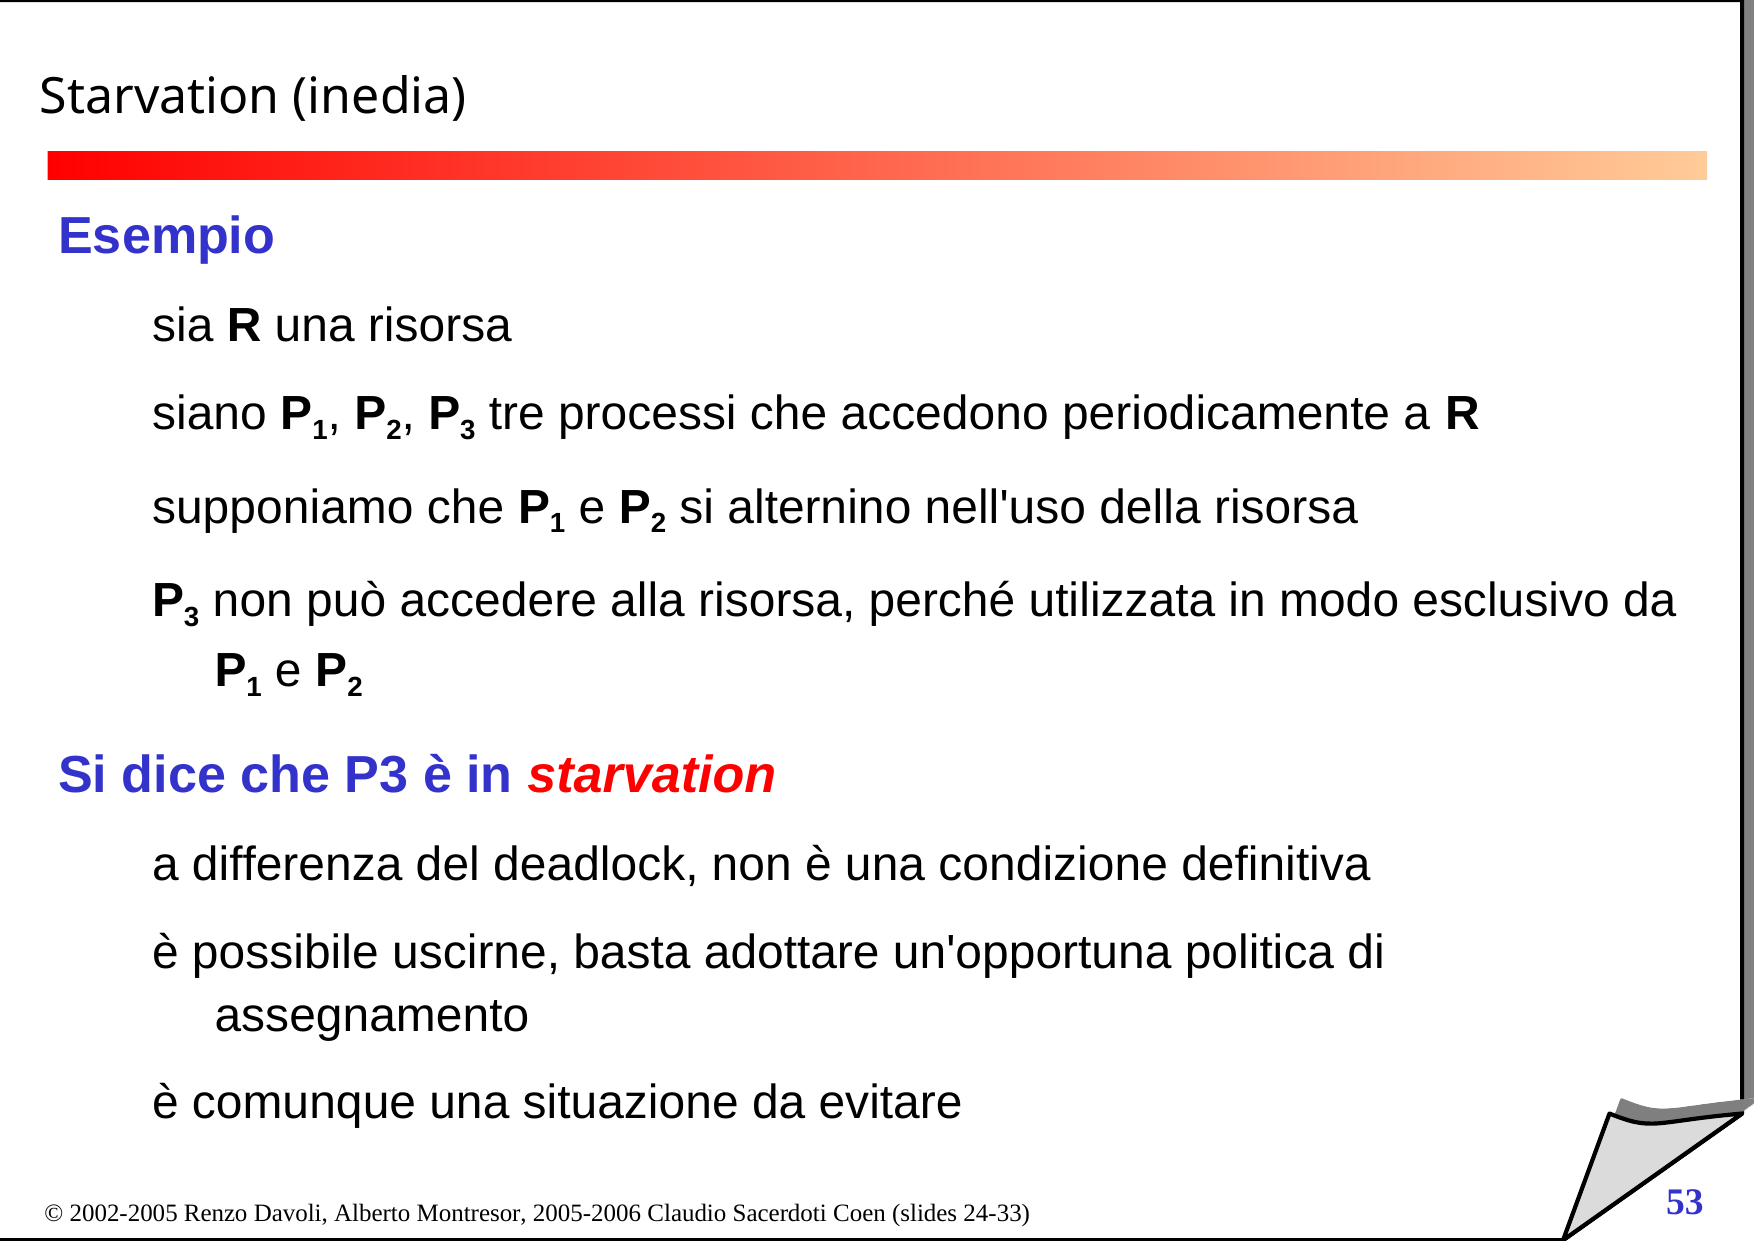

# Starvation (inedia)
Esempio
sia R una risorsa
siano P1, P2, P3 tre processi che accedono periodicamente a R
supponiamo che P1 e P2 si alternino nell'uso della risorsa
P3 non può accedere alla risorsa, perché utilizzata in modo esclusivo da P1 e P2
Si dice che P3 è in starvation
a differenza del deadlock, non è una condizione definitiva
è possibile uscirne, basta adottare un'opportuna politica di assegnamento
è comunque una situazione da evitare